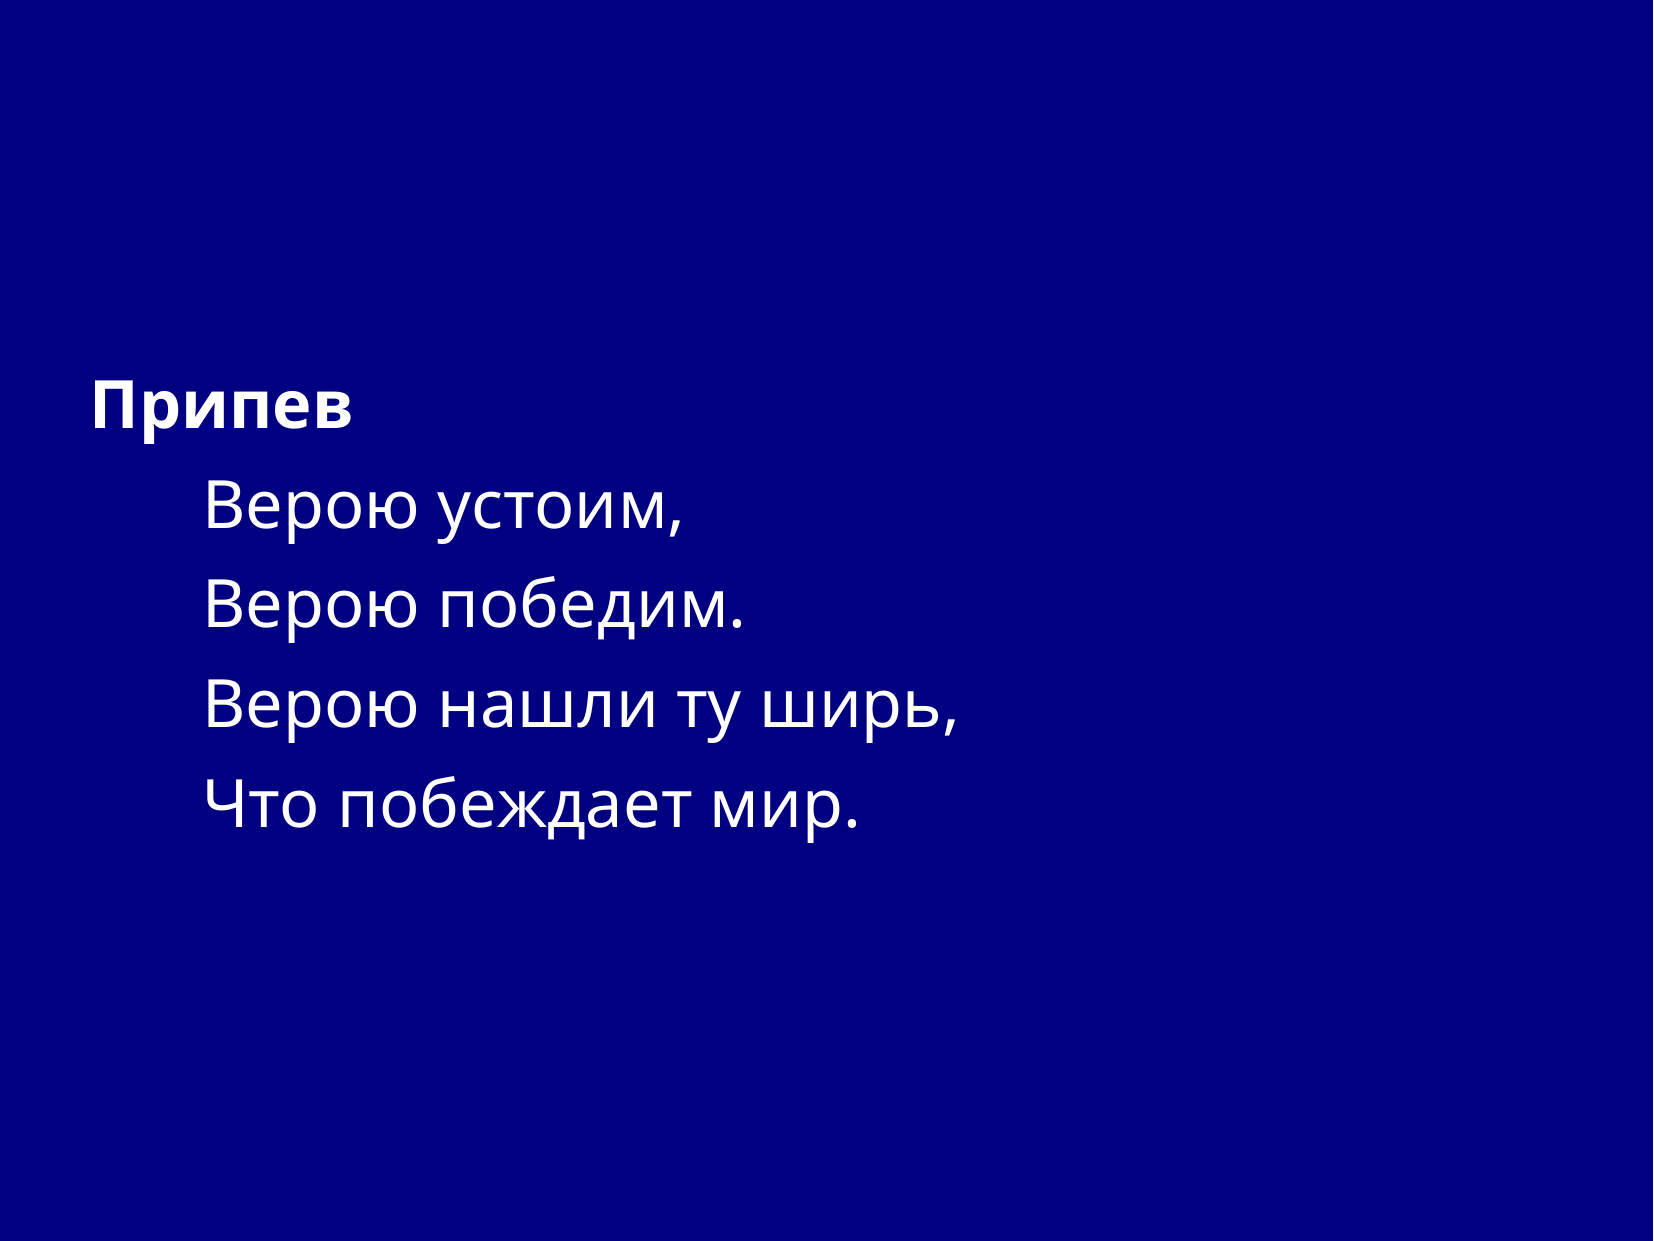

Припев
	Верою устоим,
	Верою победим.
	Верою нашли ту ширь,
	Что побеждает мир.